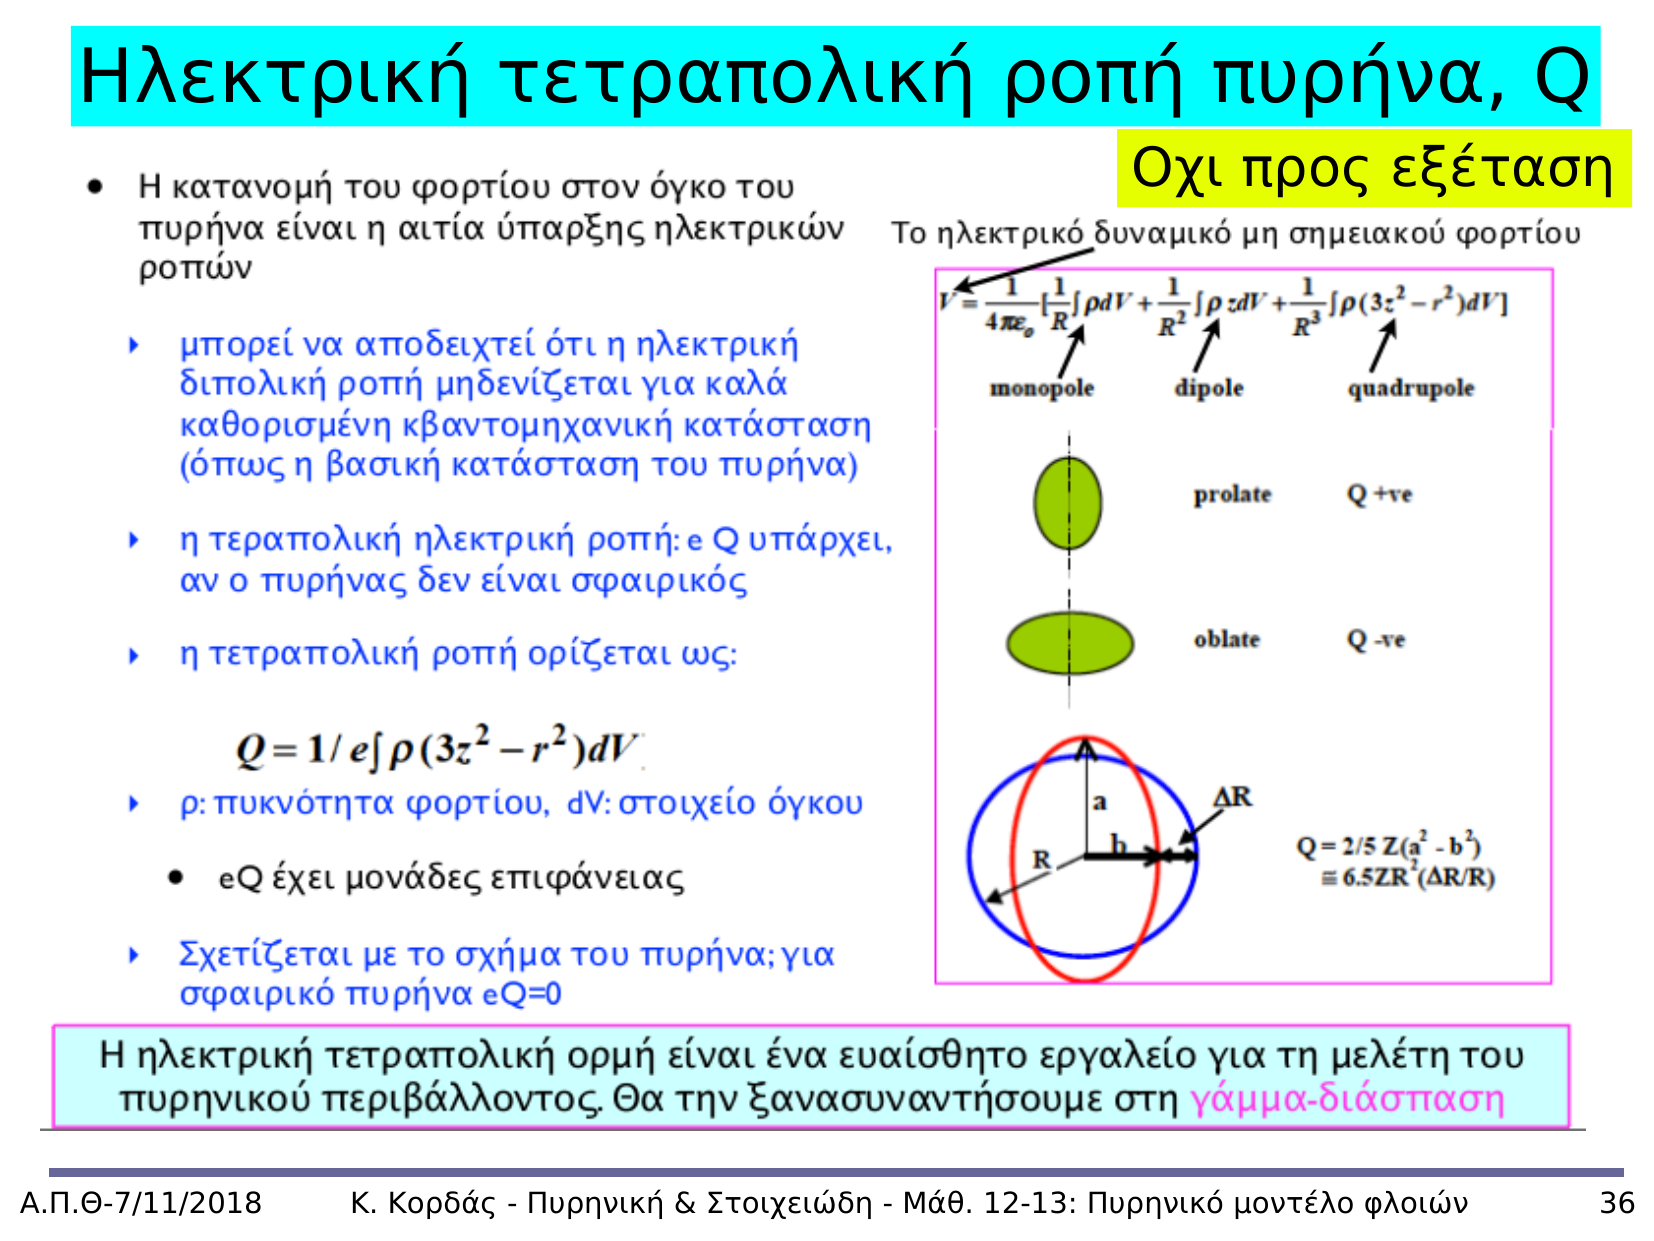

# Ηλεκτρική τετραπολική ροπή πυρήνα, Q
Οχι προς εξέταση
Α.Π.Θ-7/11/2018
Κ. Κορδάς - Πυρηνική & Στοιχειώδη - Μάθ. 12-13: Πυρηνικό μοντέλο φλοιών
36